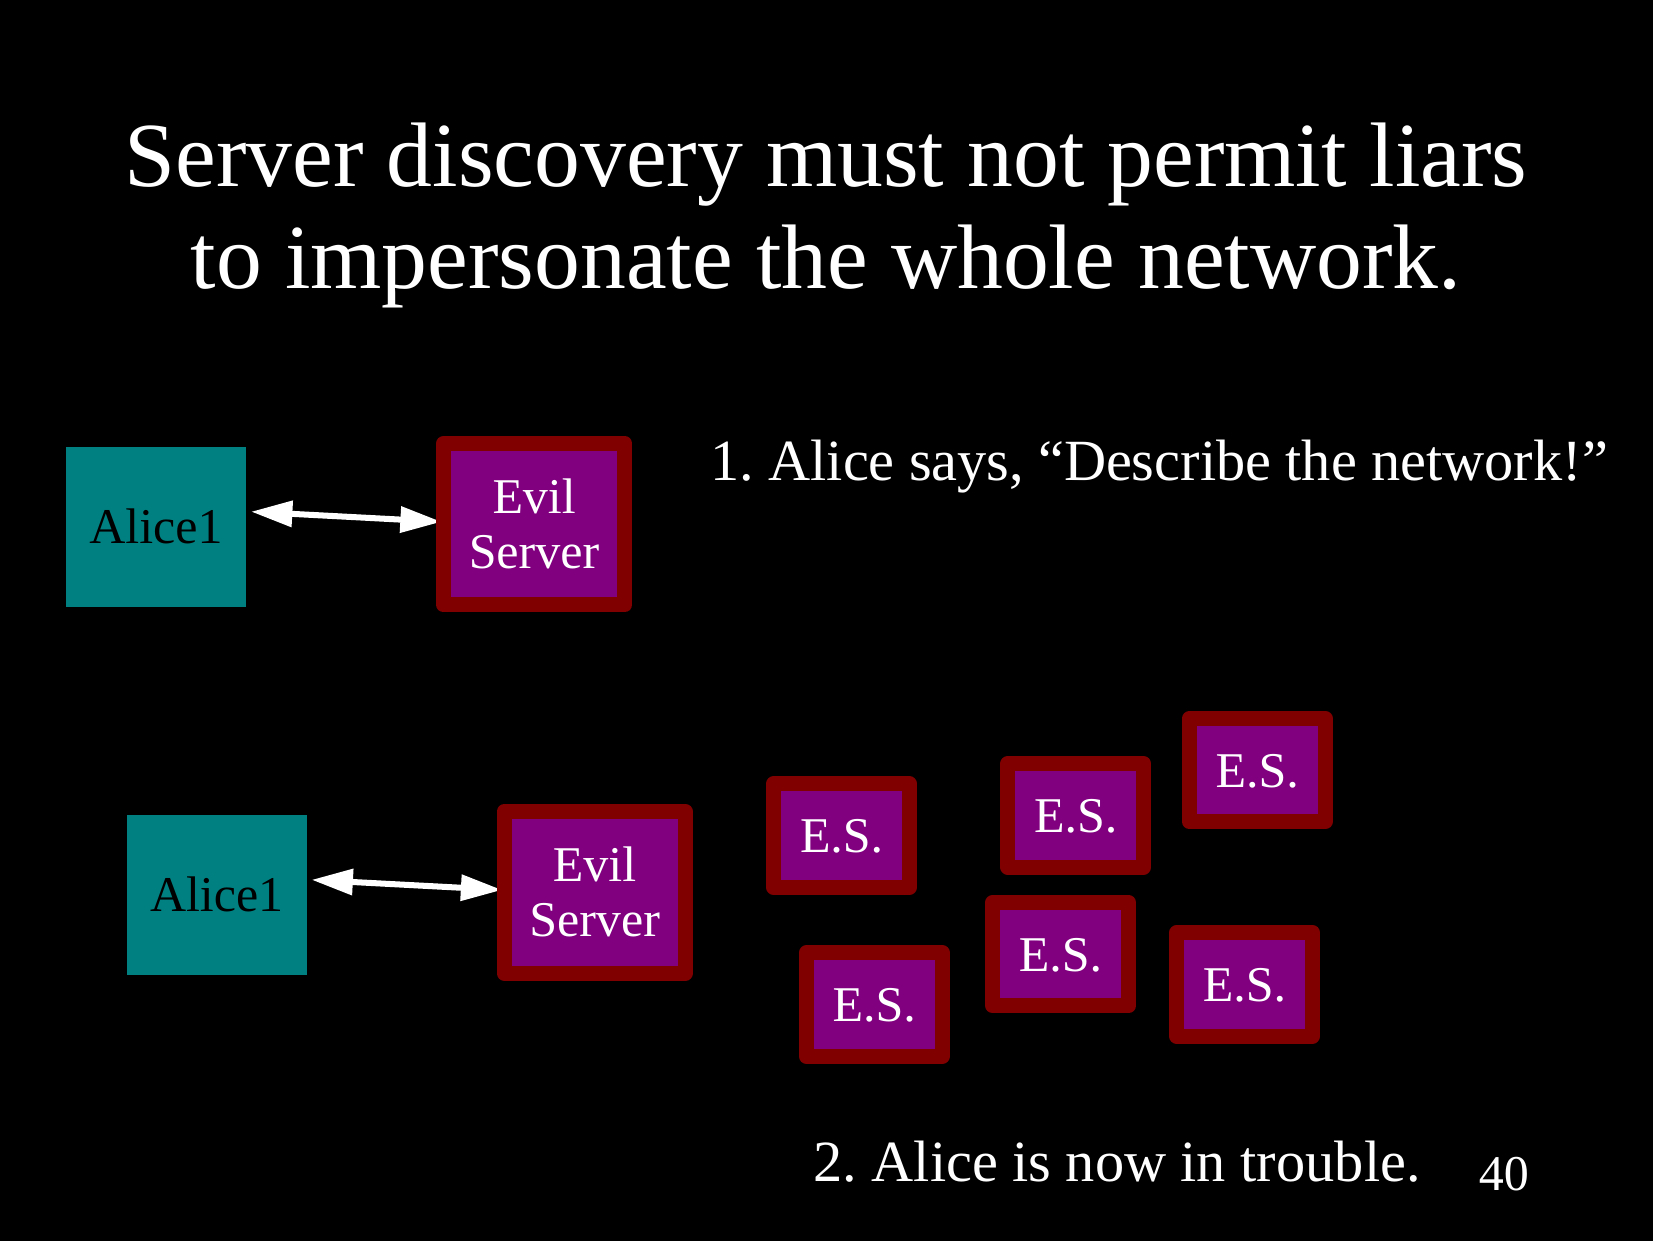

# Server discovery must not permit liars to impersonate the whole network.
1. Alice says, “Describe the network!”
Evil
Server
Alice1
E.S.
E.S.
E.S.
Evil
Server
Alice1
E.S.
E.S.
E.S.
2. Alice is now in trouble.